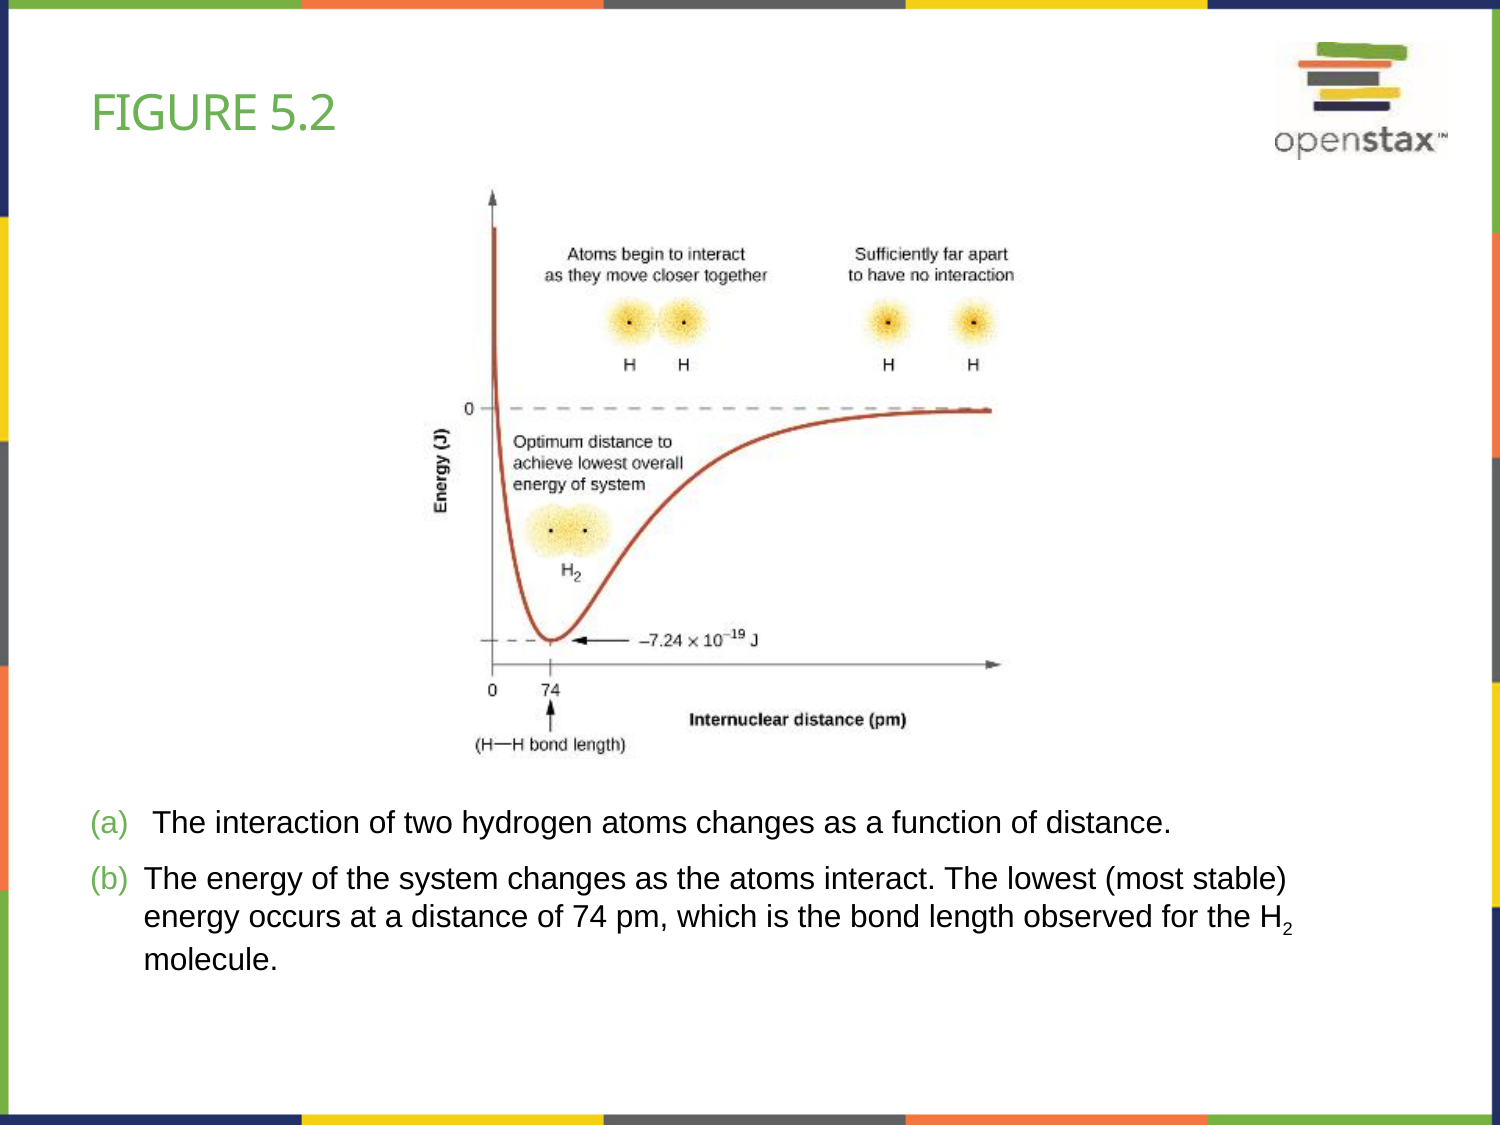

# Figure 5.2
 The interaction of two hydrogen atoms changes as a function of distance.
The energy of the system changes as the atoms interact. The lowest (most stable) energy occurs at a distance of 74 pm, which is the bond length observed for the H2 molecule.